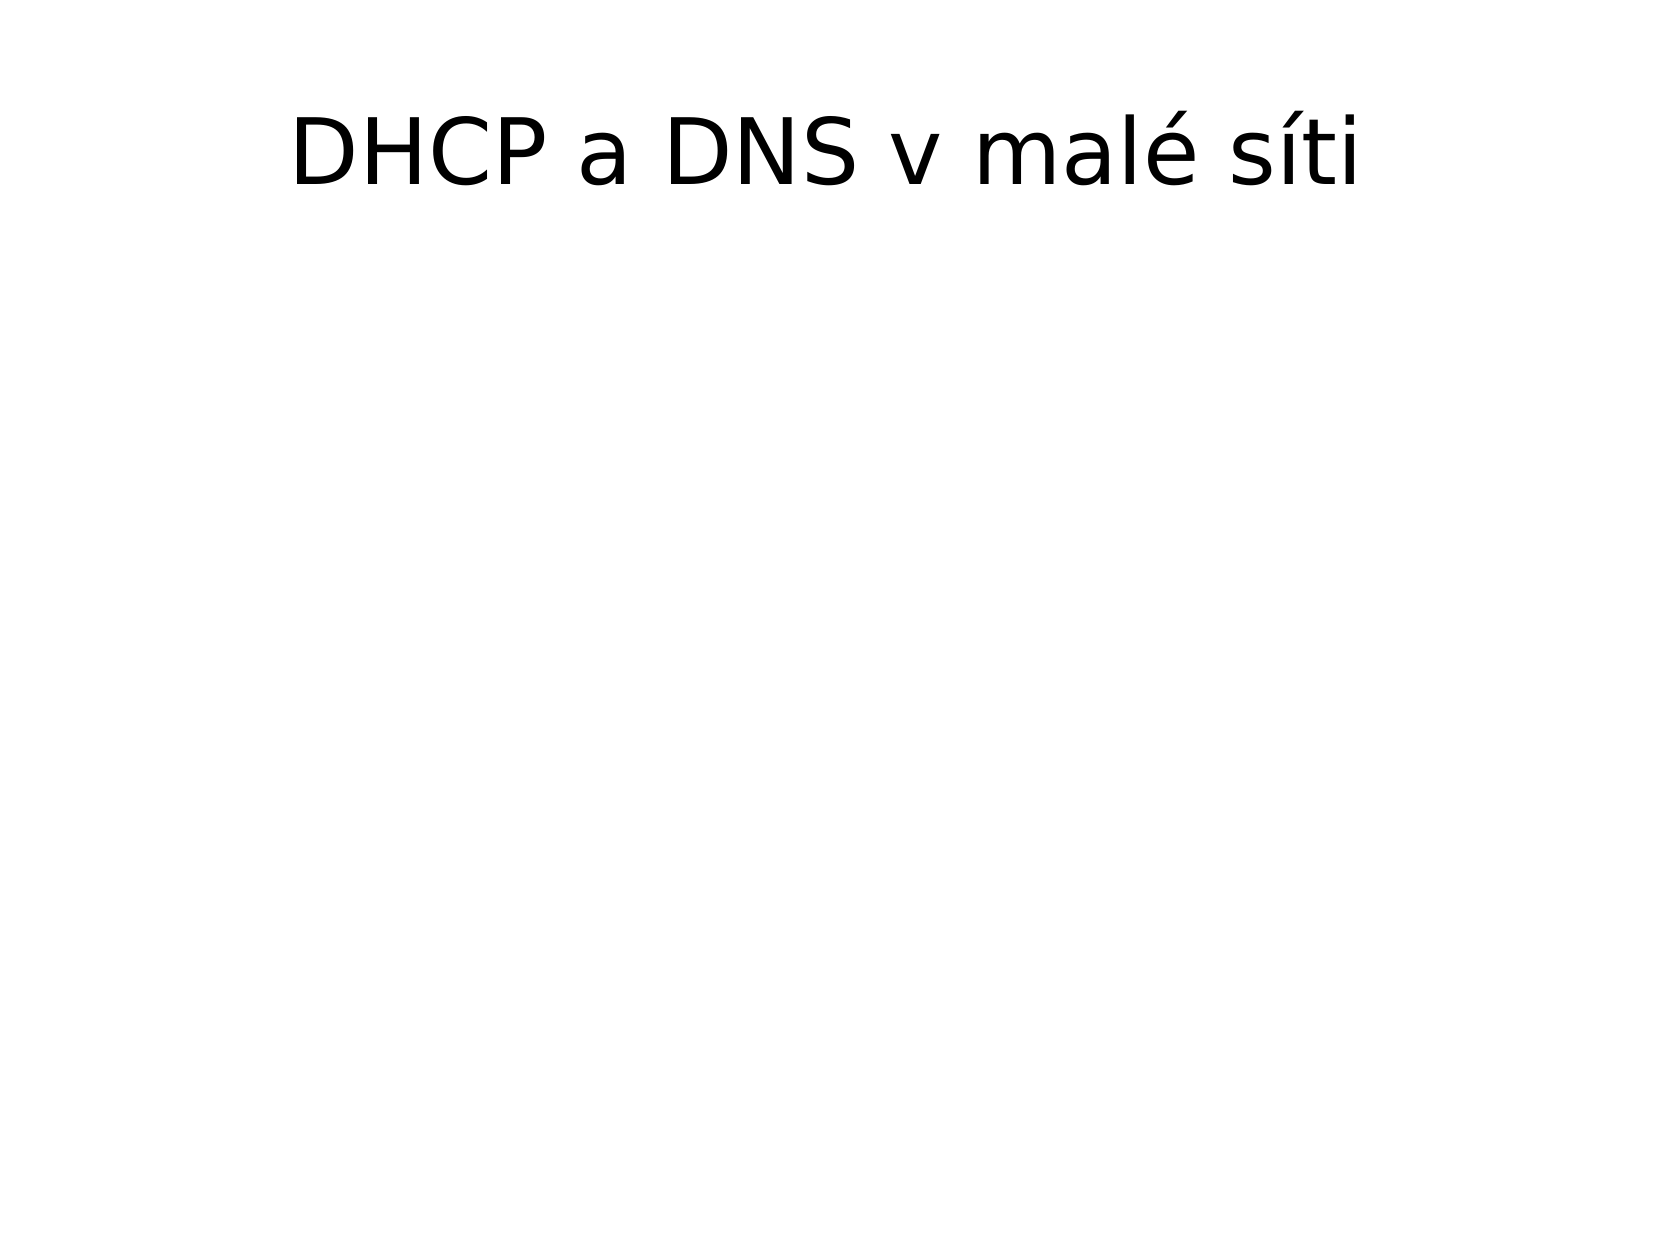

# DHCP a DNS v malé síti